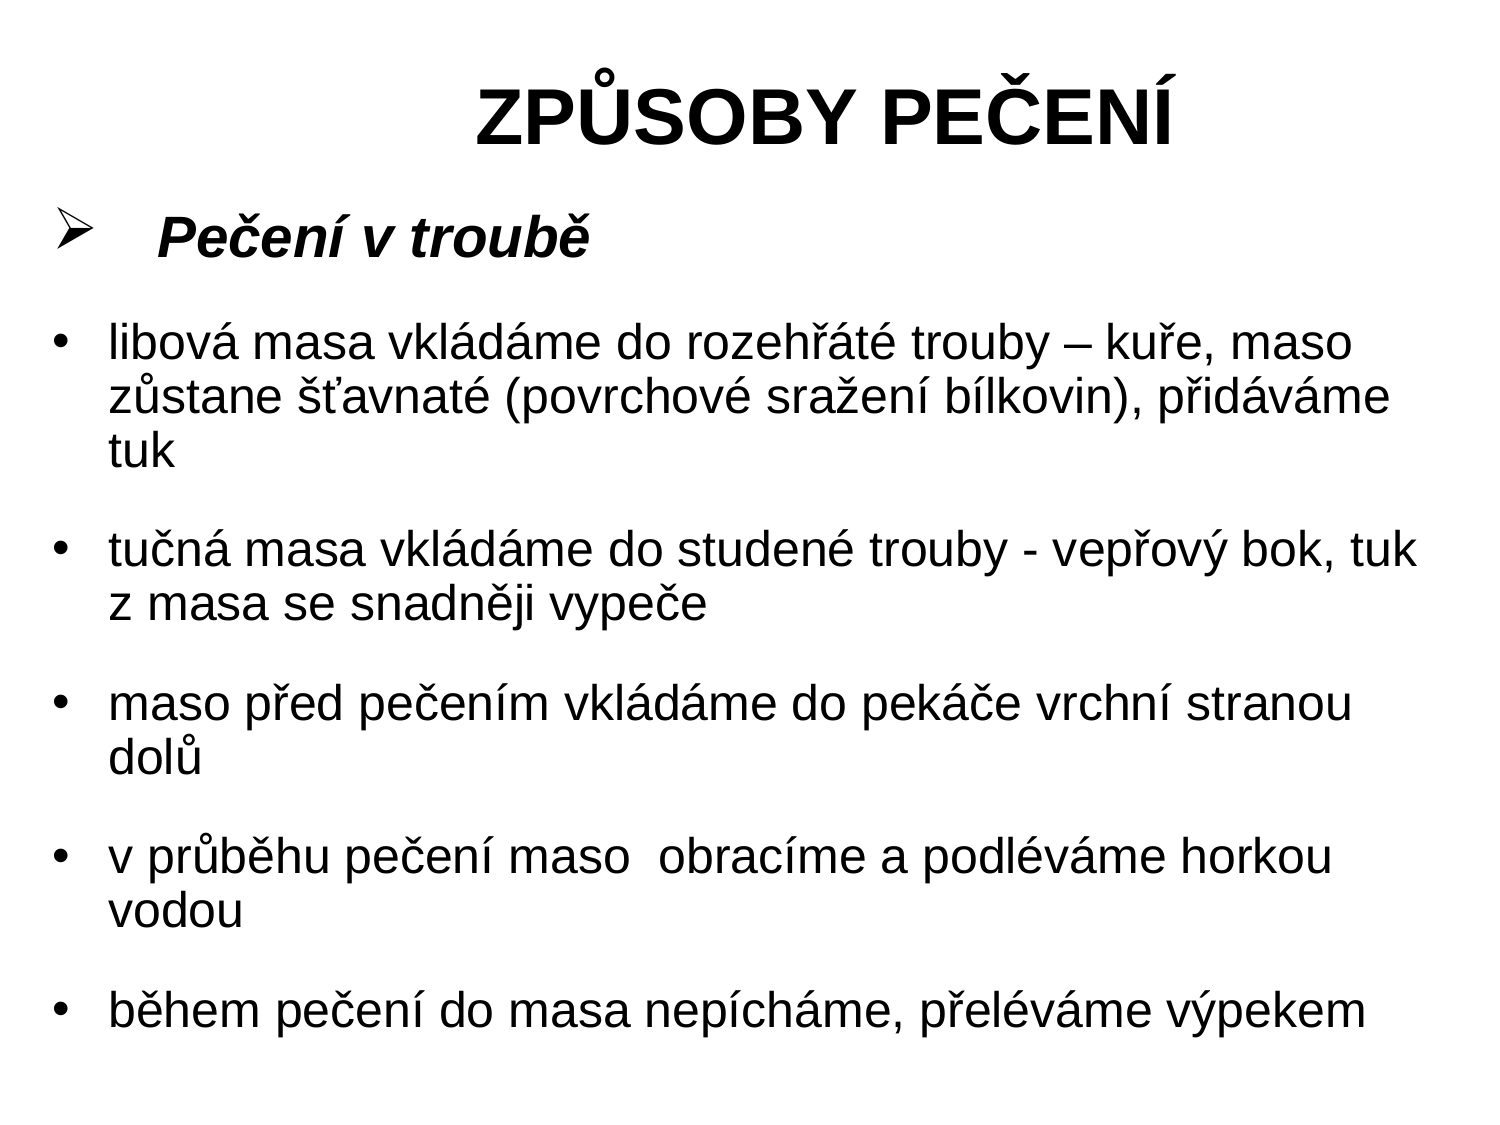

# ZPŮSOBY PEČENÍ
 Pečení v troubě
libová masa vkládáme do rozehřáté trouby – kuře, maso zůstane šťavnaté (povrchové sražení bílkovin), přidáváme tuk
tučná masa vkládáme do studené trouby - vepřový bok, tuk z masa se snadněji vypeče
maso před pečením vkládáme do pekáče vrchní stranou dolů
v průběhu pečení maso obracíme a podléváme horkou vodou
během pečení do masa nepícháme, přeléváme výpekem